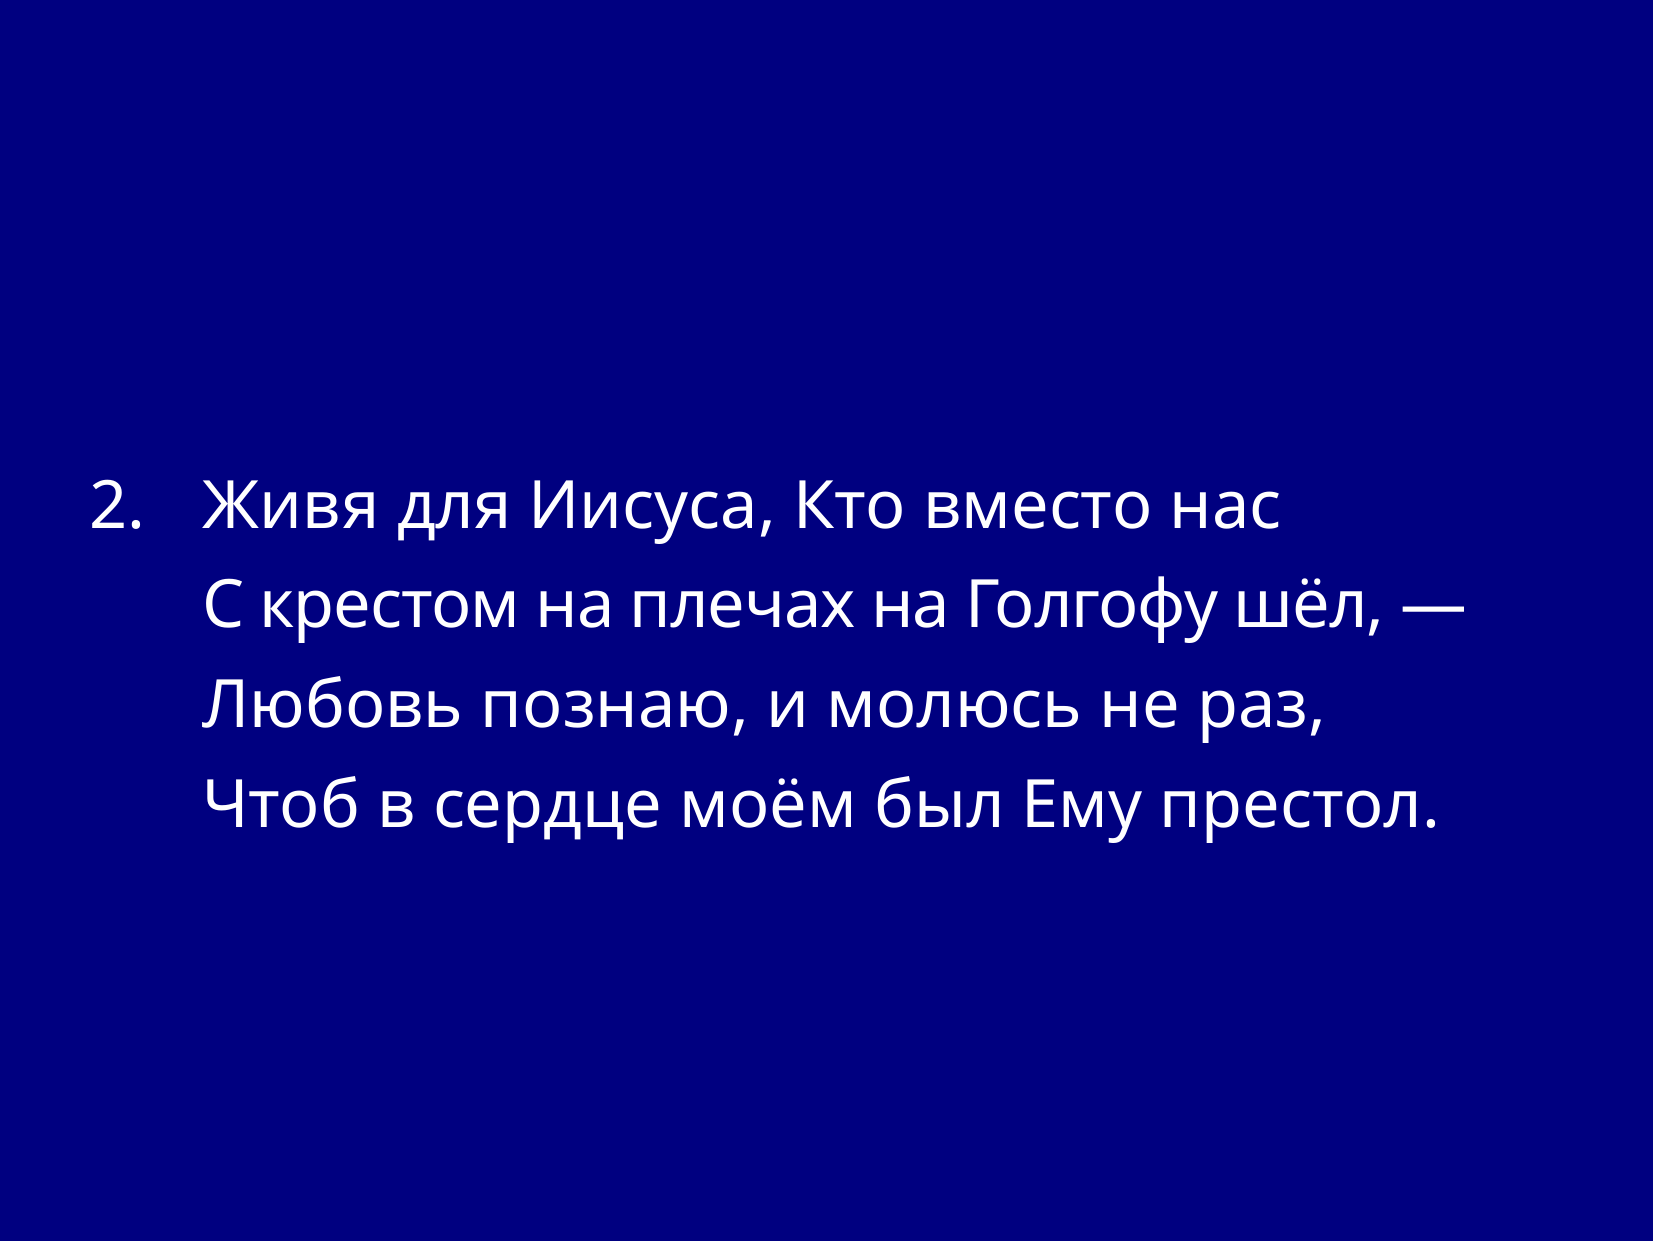

2.	Живя для Иисуса, Кто вместо нас
	С крестом на плечах на Голгофу шёл, —
	Любовь познаю, и молюсь не раз,
	Чтоб в сердце моём был Ему престол.